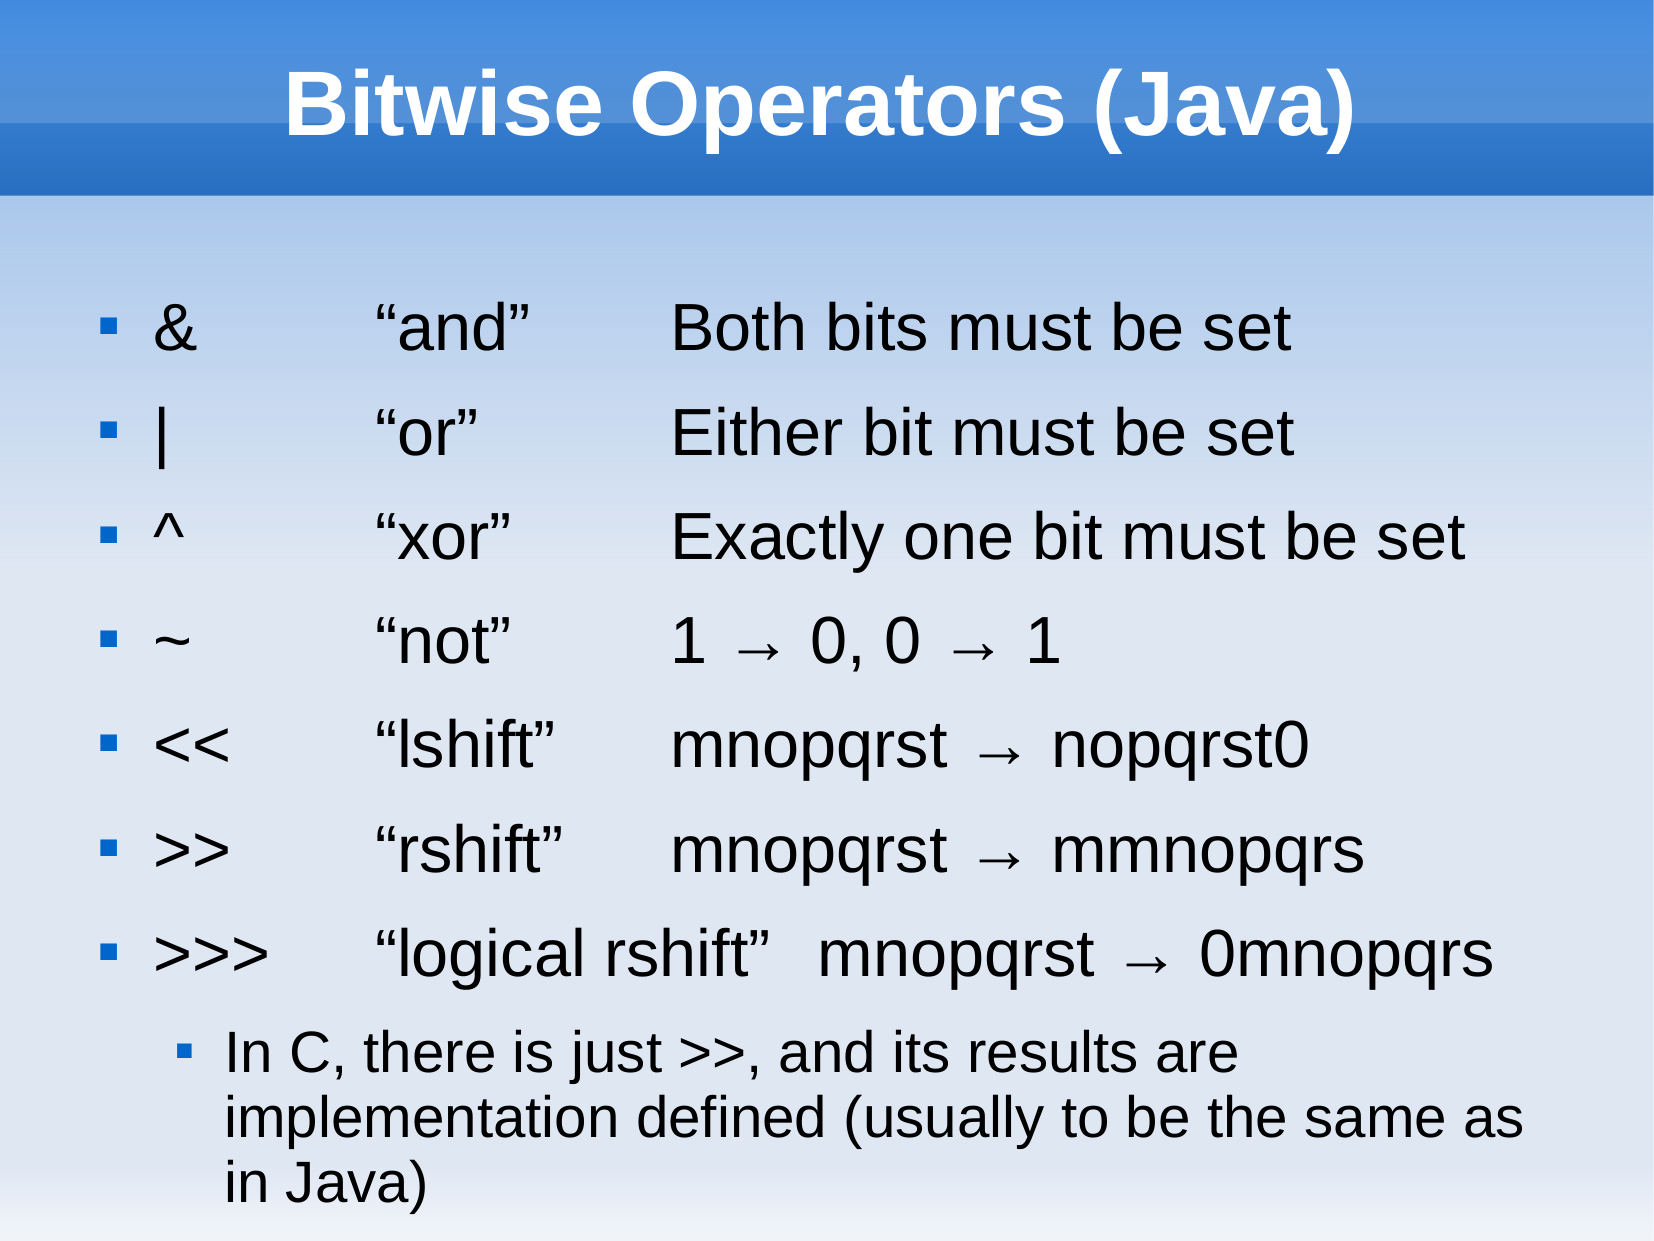

# Bitwise Operators (Java)
&			“and”		Both bits must be set
|			“or”			Either bit must be set
^			“xor”			Exactly one bit must be set
~			“not”			1 → 0, 0 → 1
<<		“lshift”		mnopqrst → nopqrst0
>>		“rshift”		mnopqrst → mmnopqrs
>>>		“logical rshift”	mnopqrst → 0mnopqrs
In C, there is just >>, and its results are implementation defined (usually to be the same as in Java)